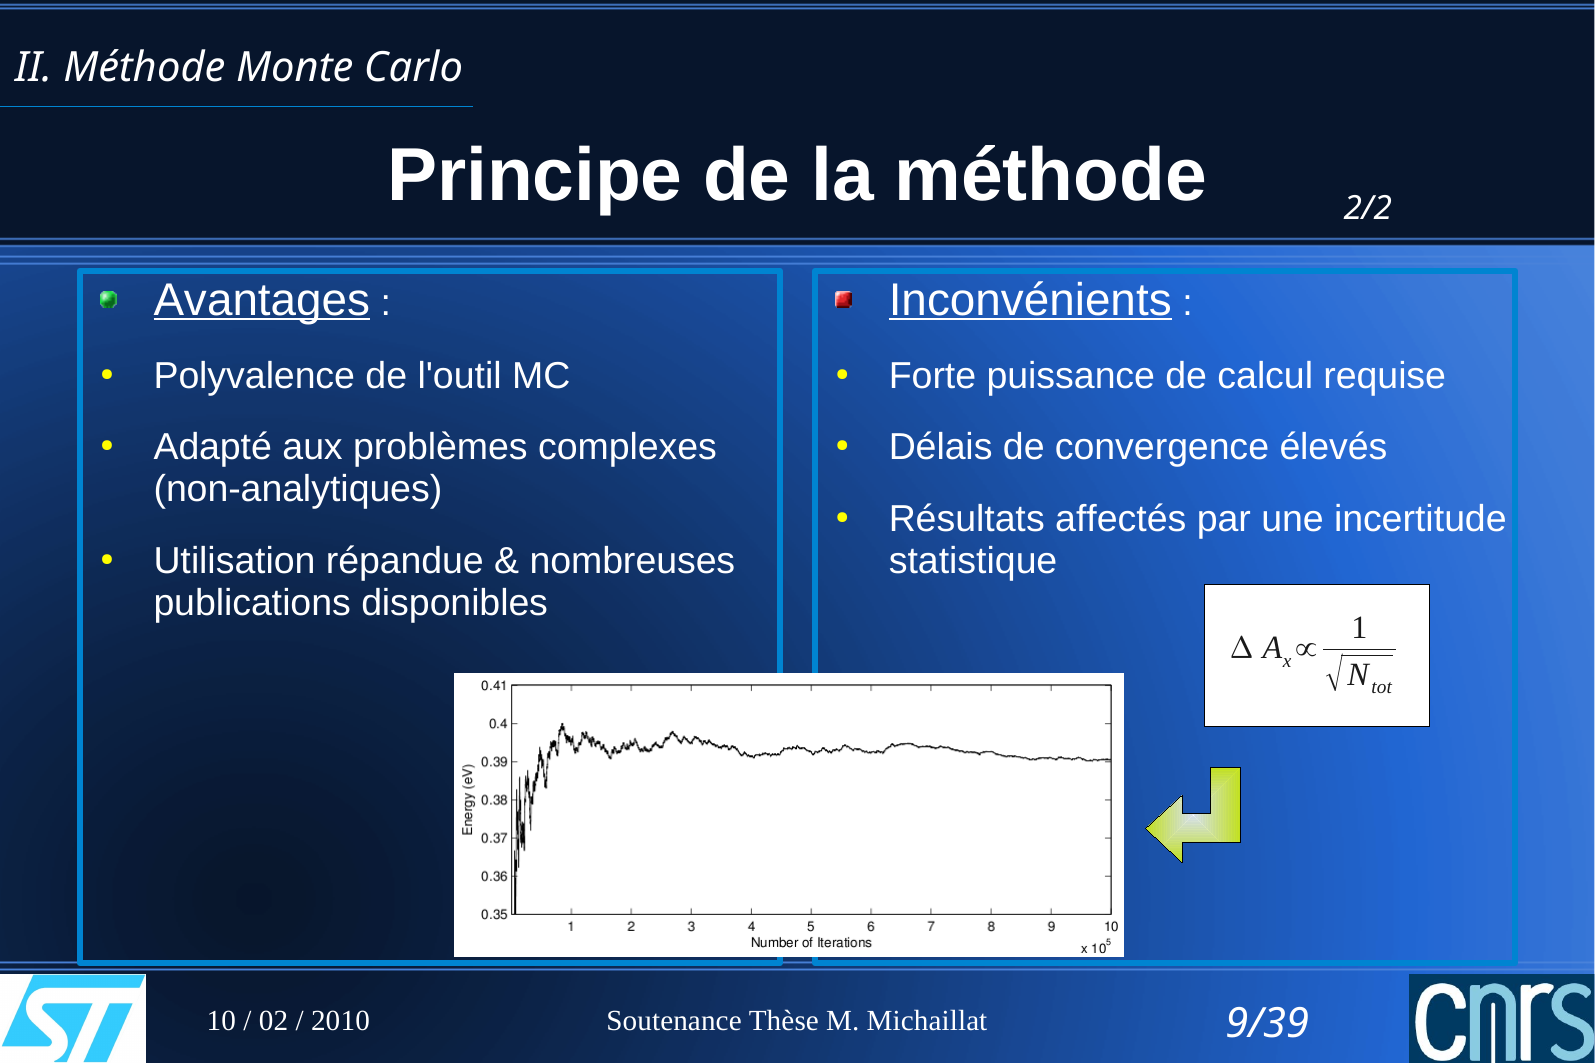

II. Méthode Monte Carlo
# Principe de la méthode
2/2
Avantages :
Polyvalence de l'outil MC
Adapté aux problèmes complexes (non-analytiques)
Utilisation répandue & nombreuses publications disponibles
Inconvénients :
Forte puissance de calcul requise
Délais de convergence élevés
Résultats affectés par une incertitude statistique